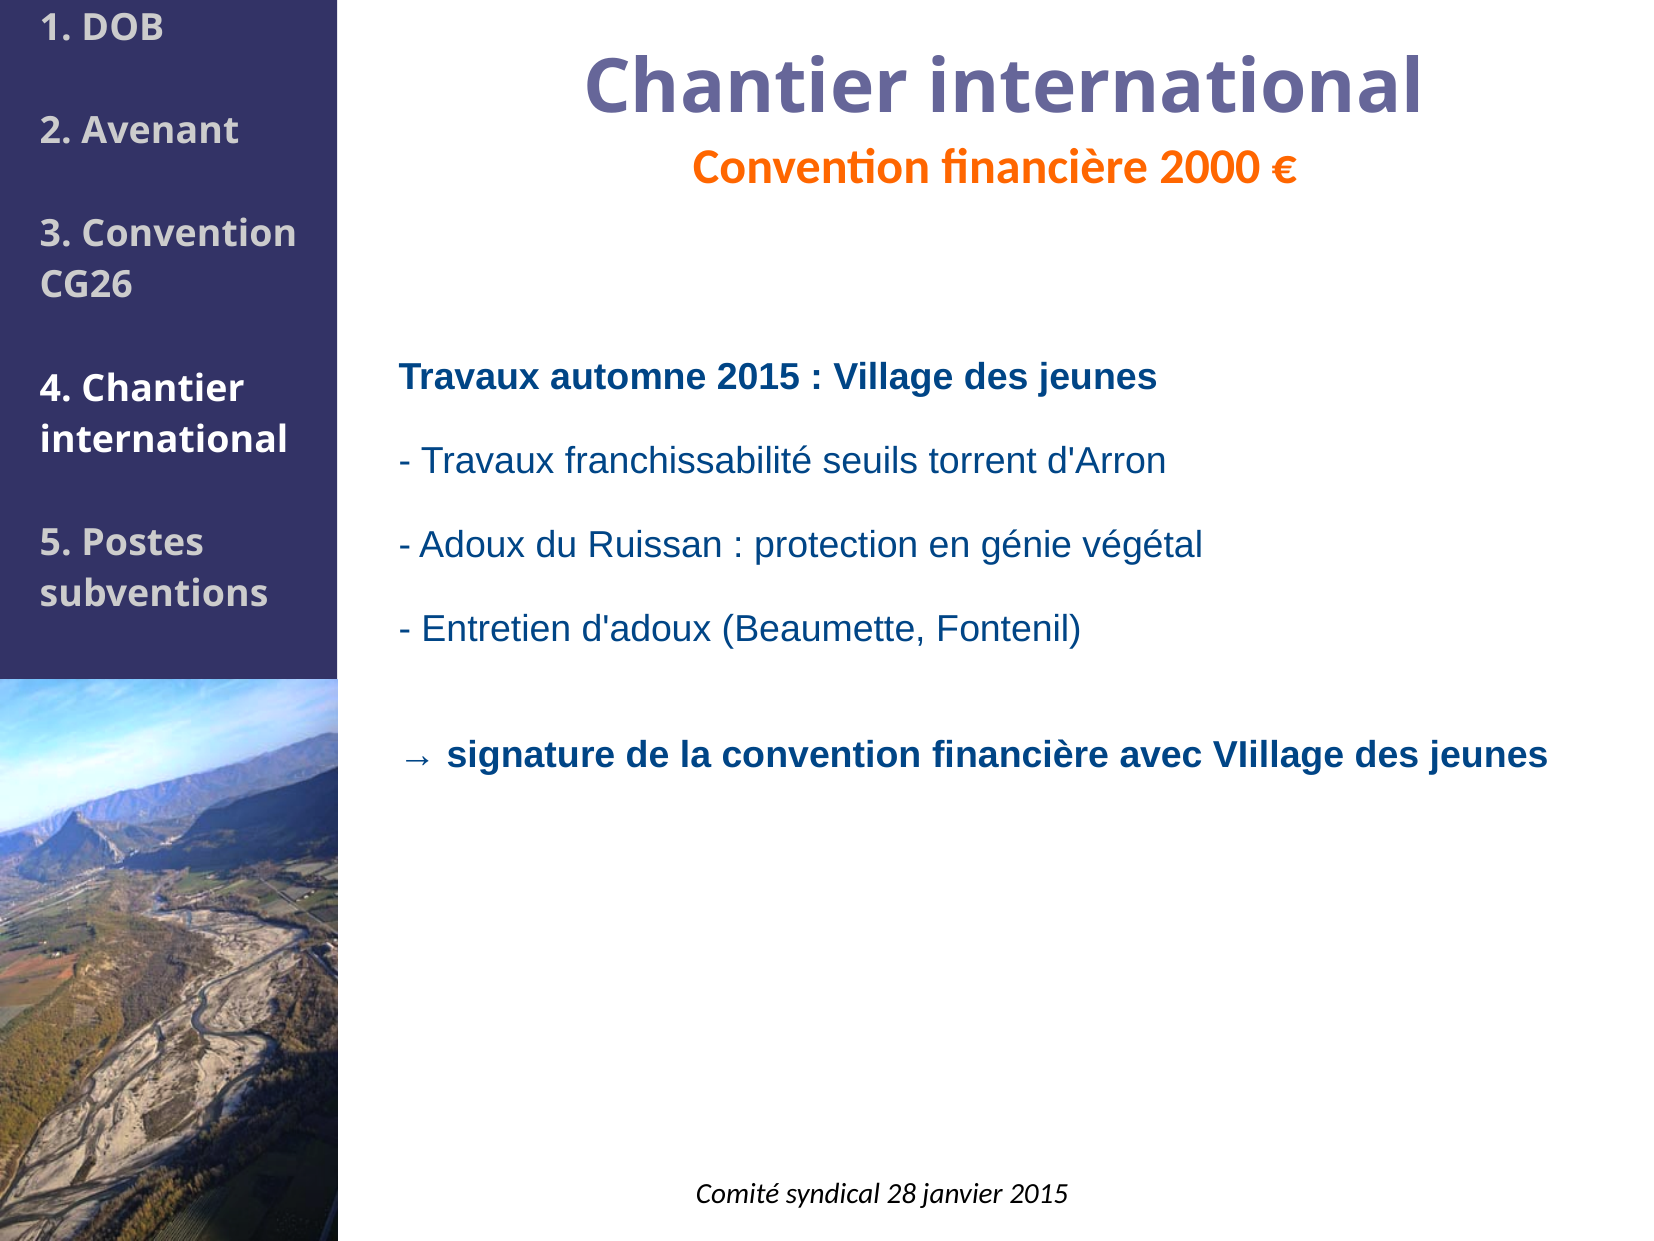

1. DOB
2. Avenant
3. Convention CG26
4. Chantier international
5. Postes subventions
6. Natura
Chantier international
Convention financière 2000 €
Travaux automne 2015 : Village des jeunes
- Travaux franchissabilité seuils torrent d'Arron
- Adoux du Ruissan : protection en génie végétal
- Entretien d'adoux (Beaumette, Fontenil)
→ signature de la convention financière avec VIillage des jeunes